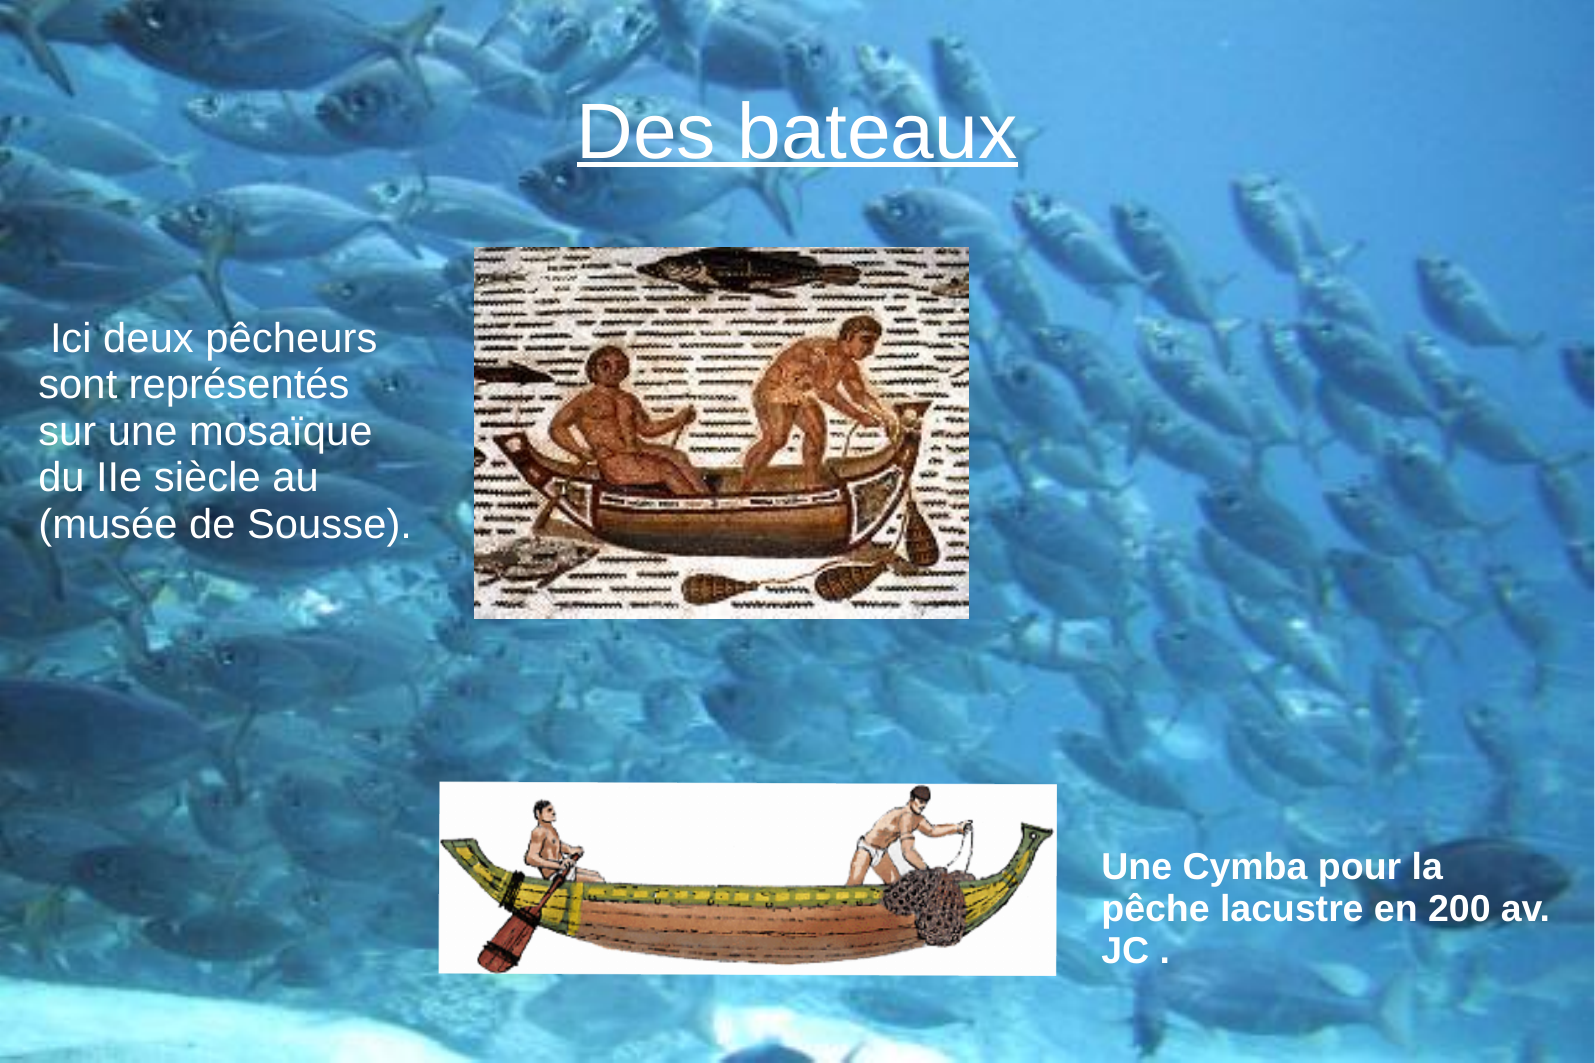

# Des bateaux
 Ici deux pêcheurs sont représentés sur une mosaïque du IIe siècle au (musée de Sousse).
Une Cymba pour la pêche lacustre en 200 av. JC .